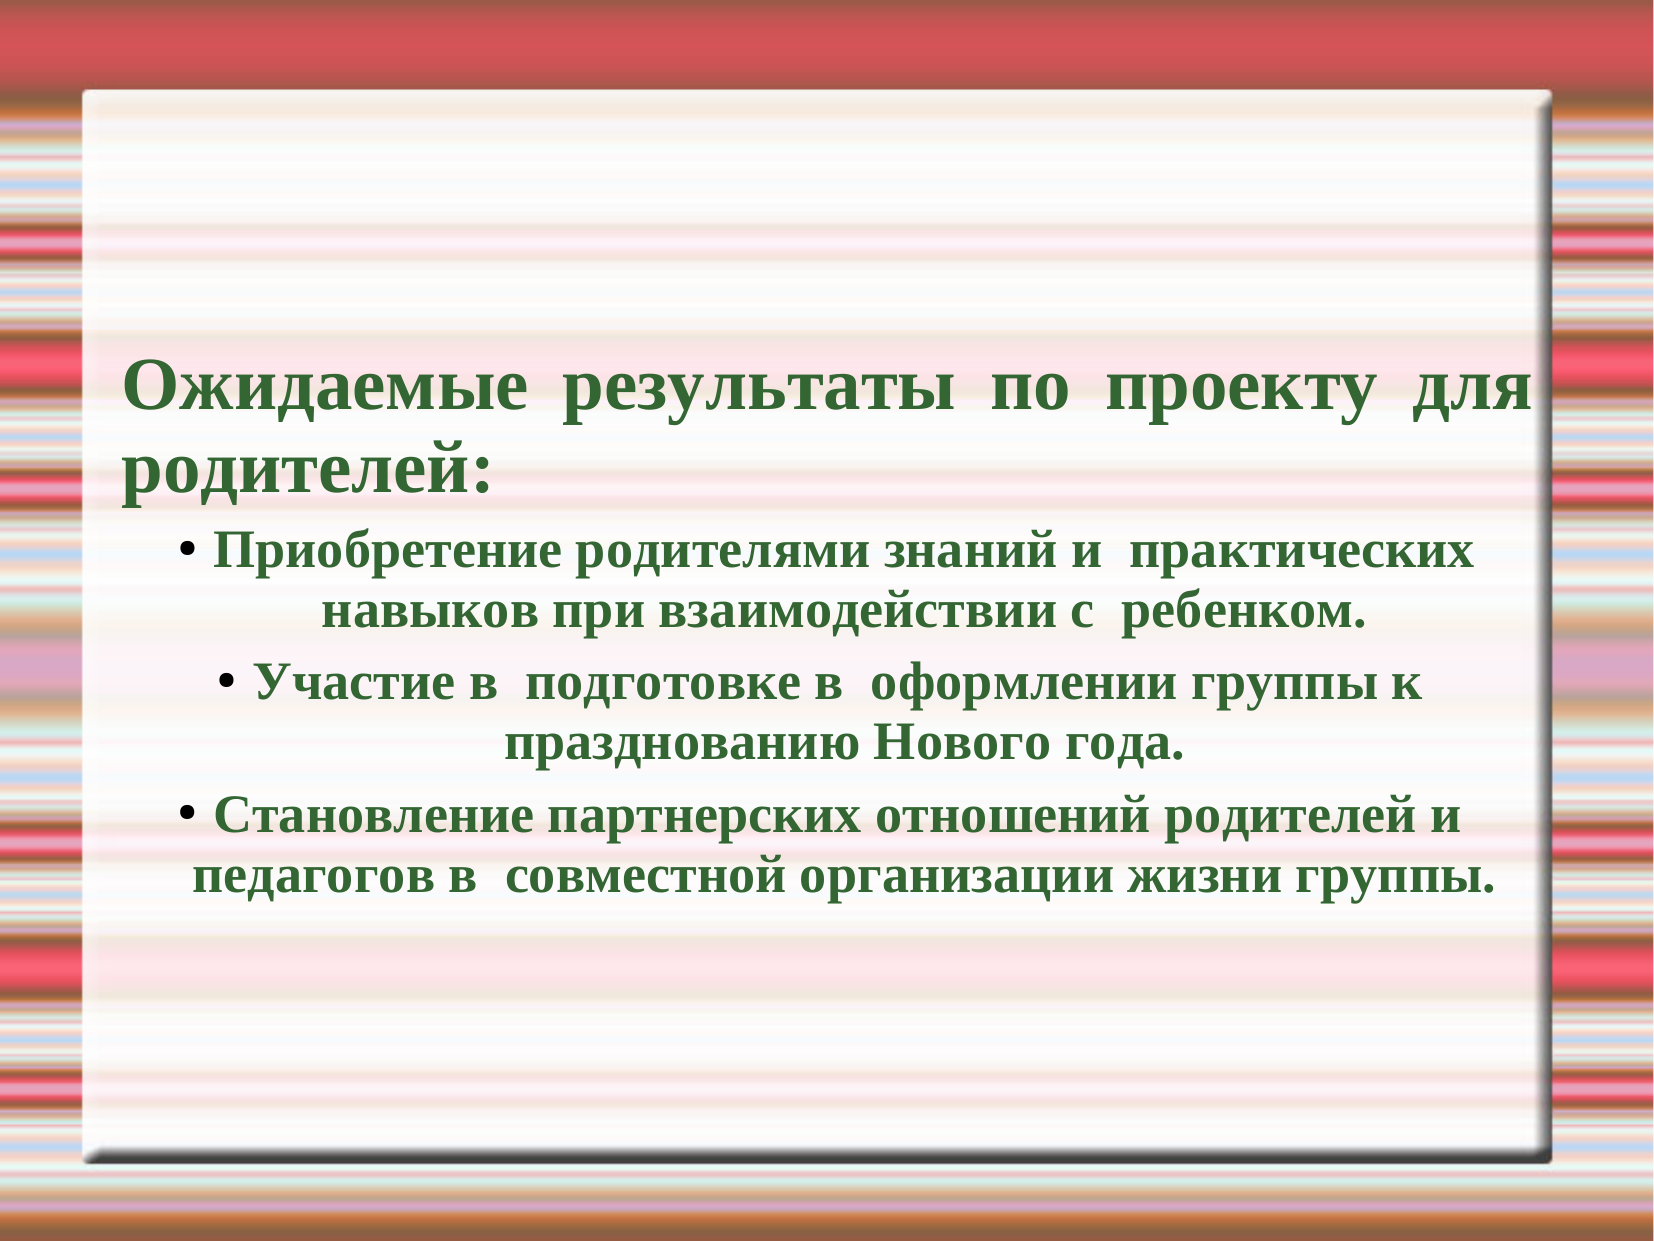

# Ожидаемые результаты по проекту для родителей:
Приобретение родителями знаний и  практических навыков при взаимодействии с  ребенком.
Участие в  подготовке в  оформлении группы к  празднованию Нового года.
Становление партнерских отношений родителей и  педагогов в  совместной организации жизни группы.